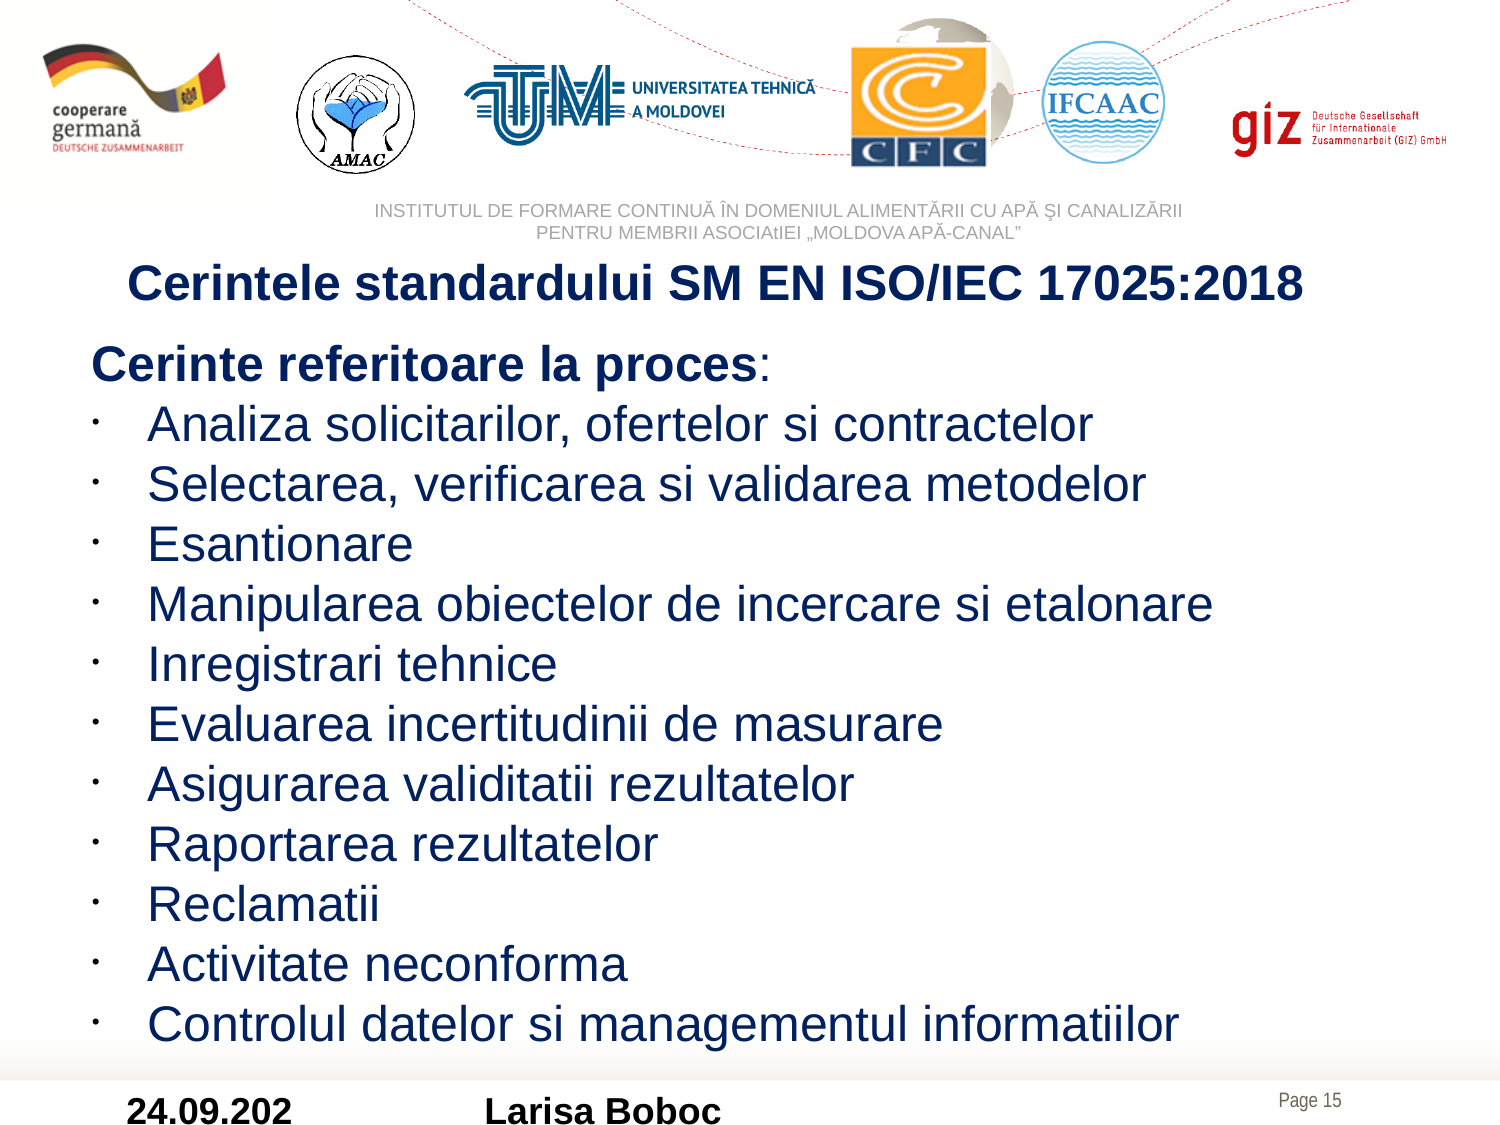

INSTITUTUL DE FORMARE CONTINUĂ ÎN DOMENIUL ALIMENTĂRII CU APĂ ŞI CANALIZĂRII
PENTRU MEMBRII ASOCIAtIEI „MOLDOVA APĂ-CANAL”
# Cerintele standardului SM EN ISO/IEC 17025:2018
Cerinte referitoare la proces:
Analiza solicitarilor, ofertelor si contractelor
Selectarea, verificarea si validarea metodelor
Esantionare
Manipularea obiectelor de incercare si etalonare
Inregistrari tehnice
Evaluarea incertitudinii de masurare
Asigurarea validitatii rezultatelor
Raportarea rezultatelor
Reclamatii
Activitate neconforma
Controlul datelor si managementul informatiilor
Larisa Boboc